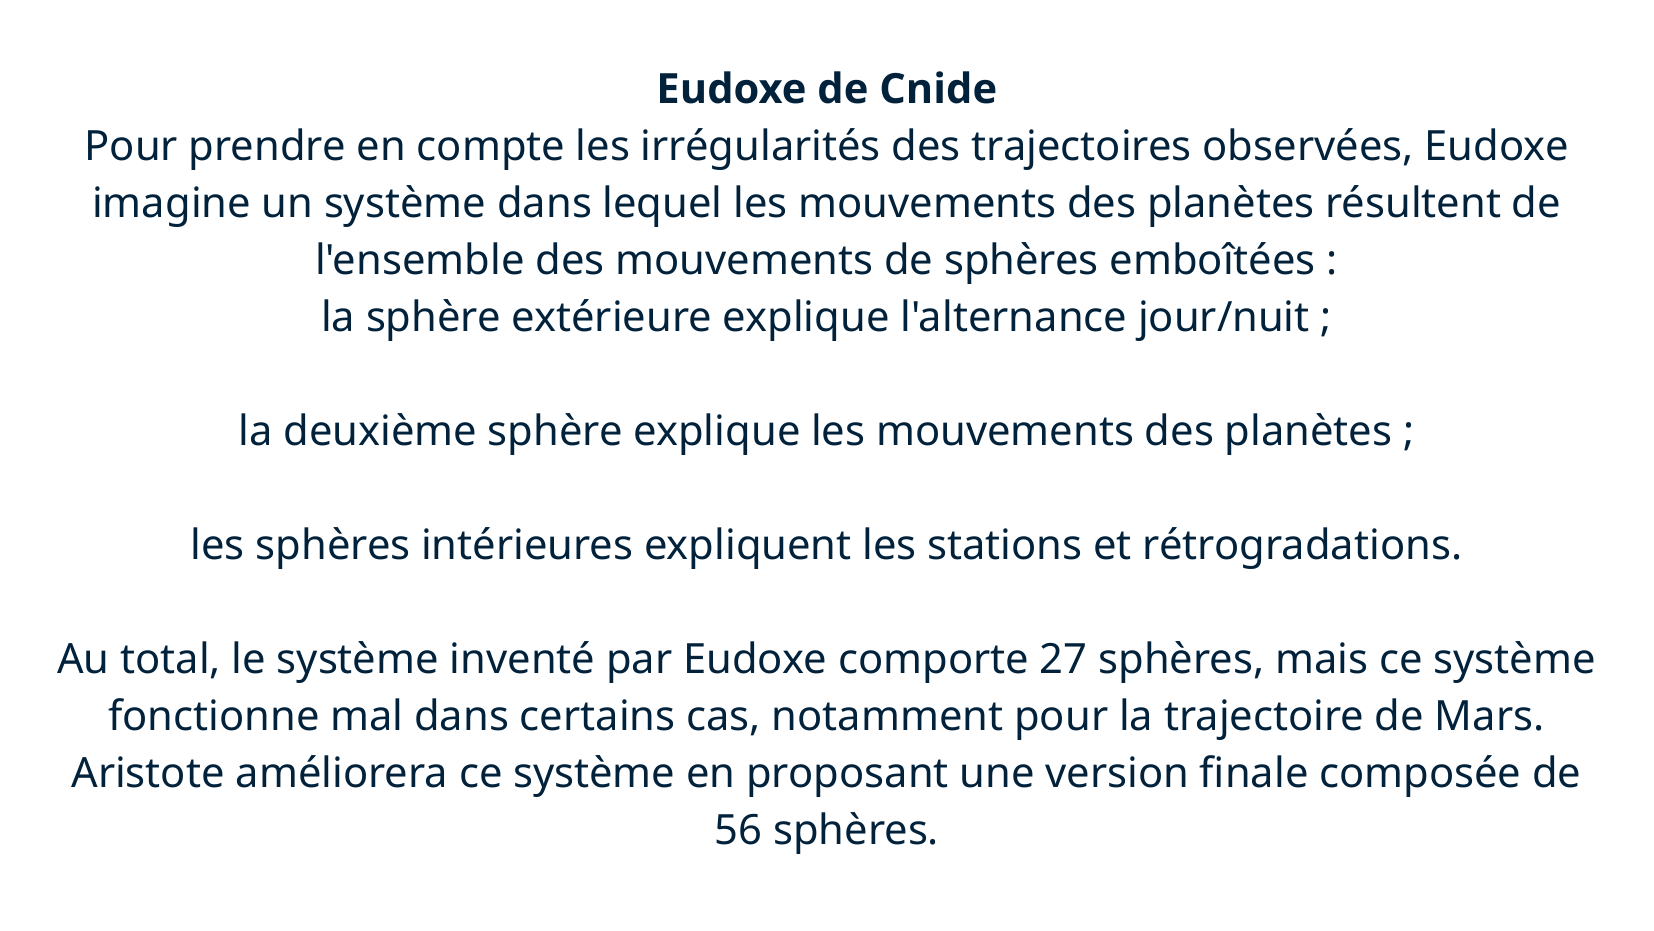

# Eudoxe de Cnide
Pour prendre en compte les irrégularités des trajectoires observées, Eudoxe imagine un système dans lequel les mouvements des planètes résultent de l'ensemble des mouvements de sphères emboîtées :
la sphère extérieure explique l'alternance jour/nuit ;
la deuxième sphère explique les mouvements des planètes ;
les sphères intérieures expliquent les stations et rétrogradations.
Au total, le système inventé par Eudoxe comporte 27 sphères, mais ce système fonctionne mal dans certains cas, notamment pour la trajectoire de Mars. Aristote améliorera ce système en proposant une version finale composée de 56 sphères.